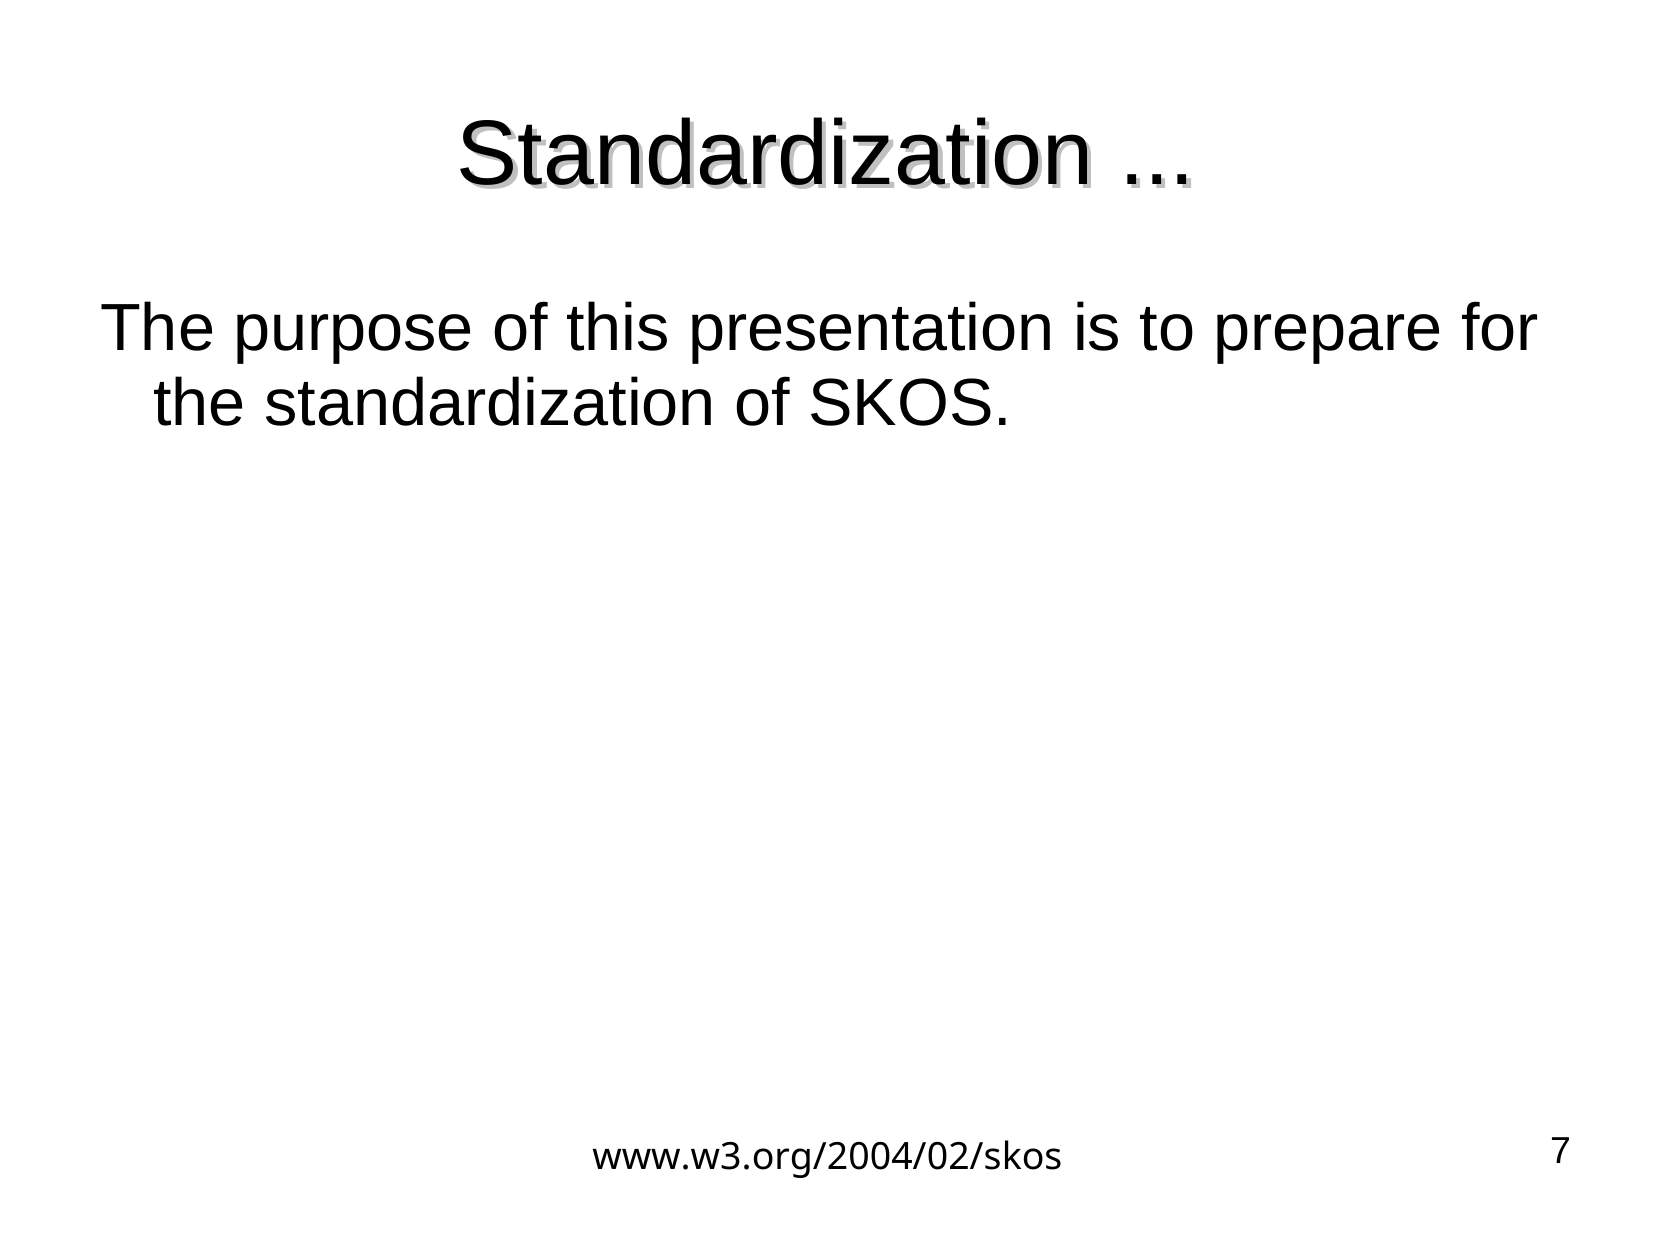

# Standardization ...
The purpose of this presentation is to prepare for the standardization of SKOS.
www.w3.org/2004/02/skos
7